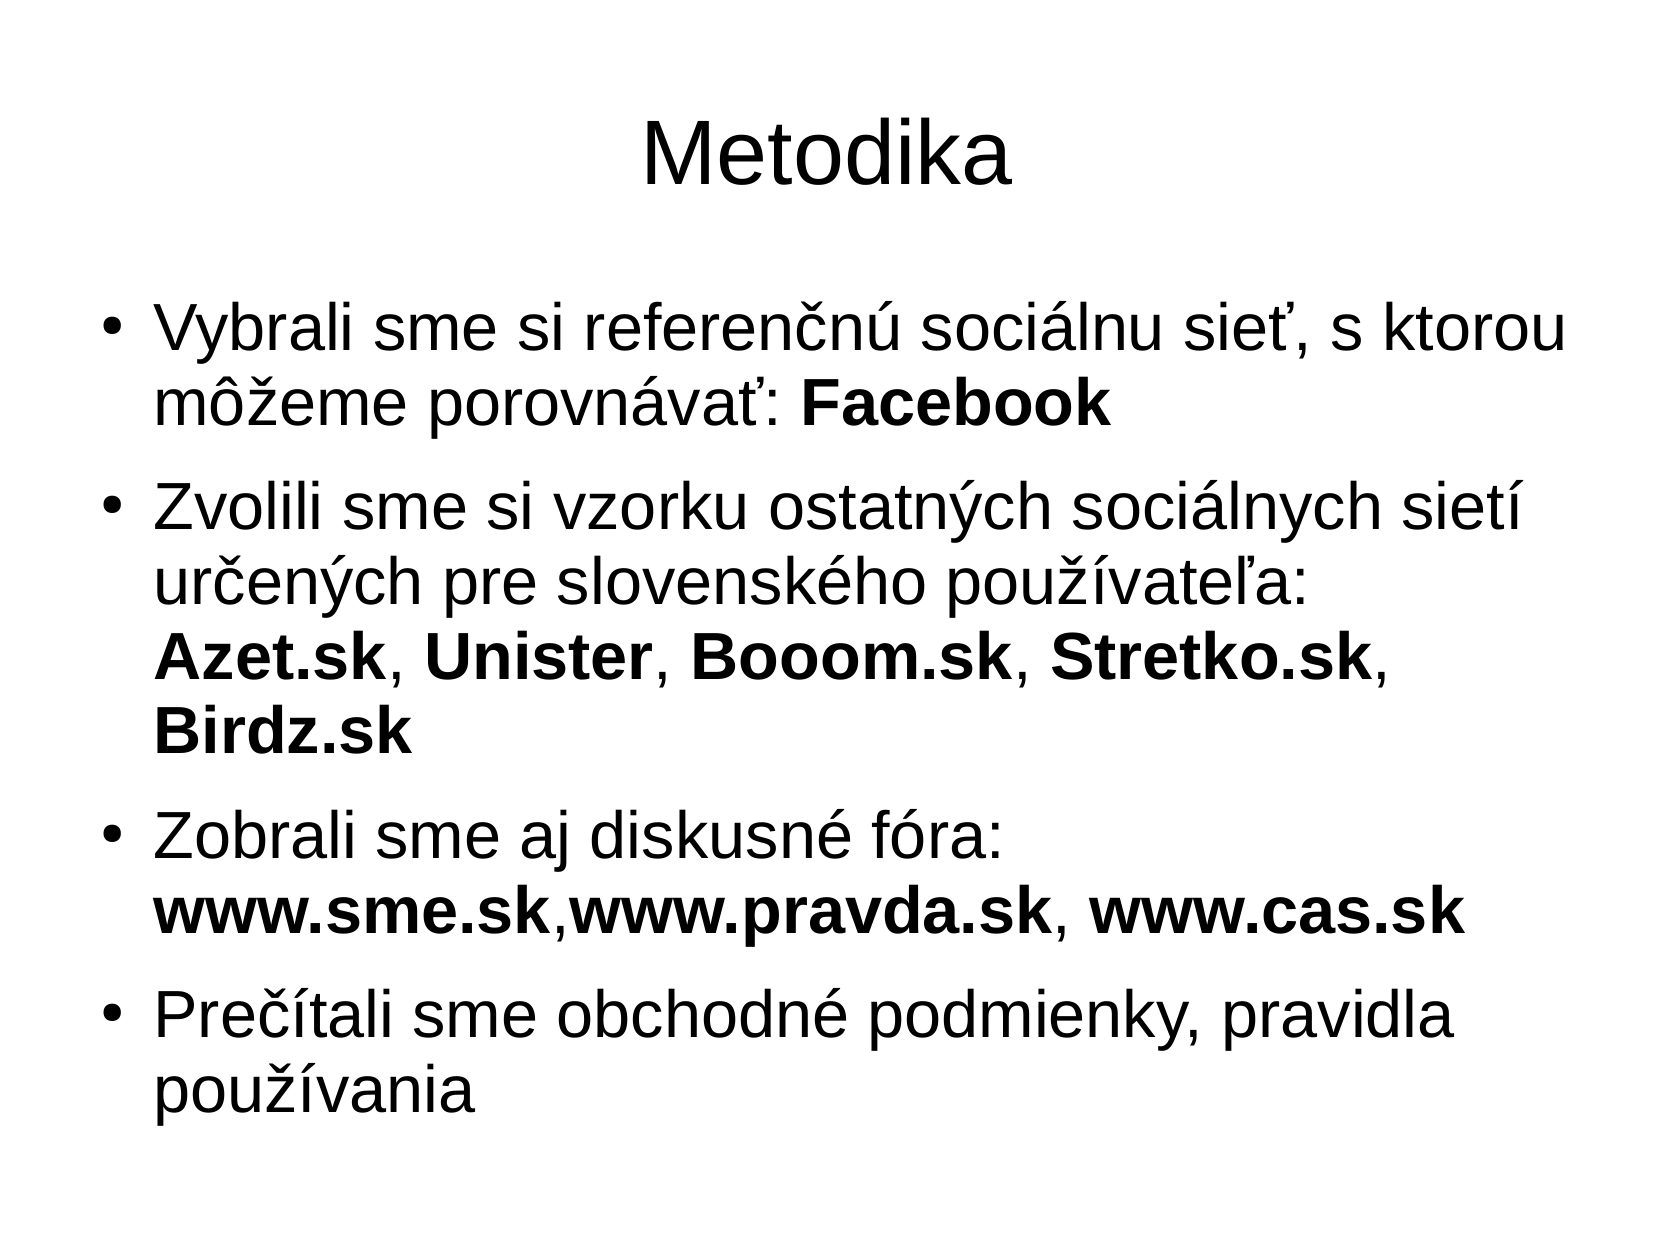

# Metodika
Vybrali sme si referenčnú sociálnu sieť, s ktorou môžeme porovnávať: Facebook
Zvolili sme si vzorku ostatných sociálnych sietí určených pre slovenského používateľa: Azet.sk, Unister, Booom.sk, Stretko.sk, Birdz.sk
Zobrali sme aj diskusné fóra: www.sme.sk,www.pravda.sk, www.cas.sk
Prečítali sme obchodné podmienky, pravidla používania